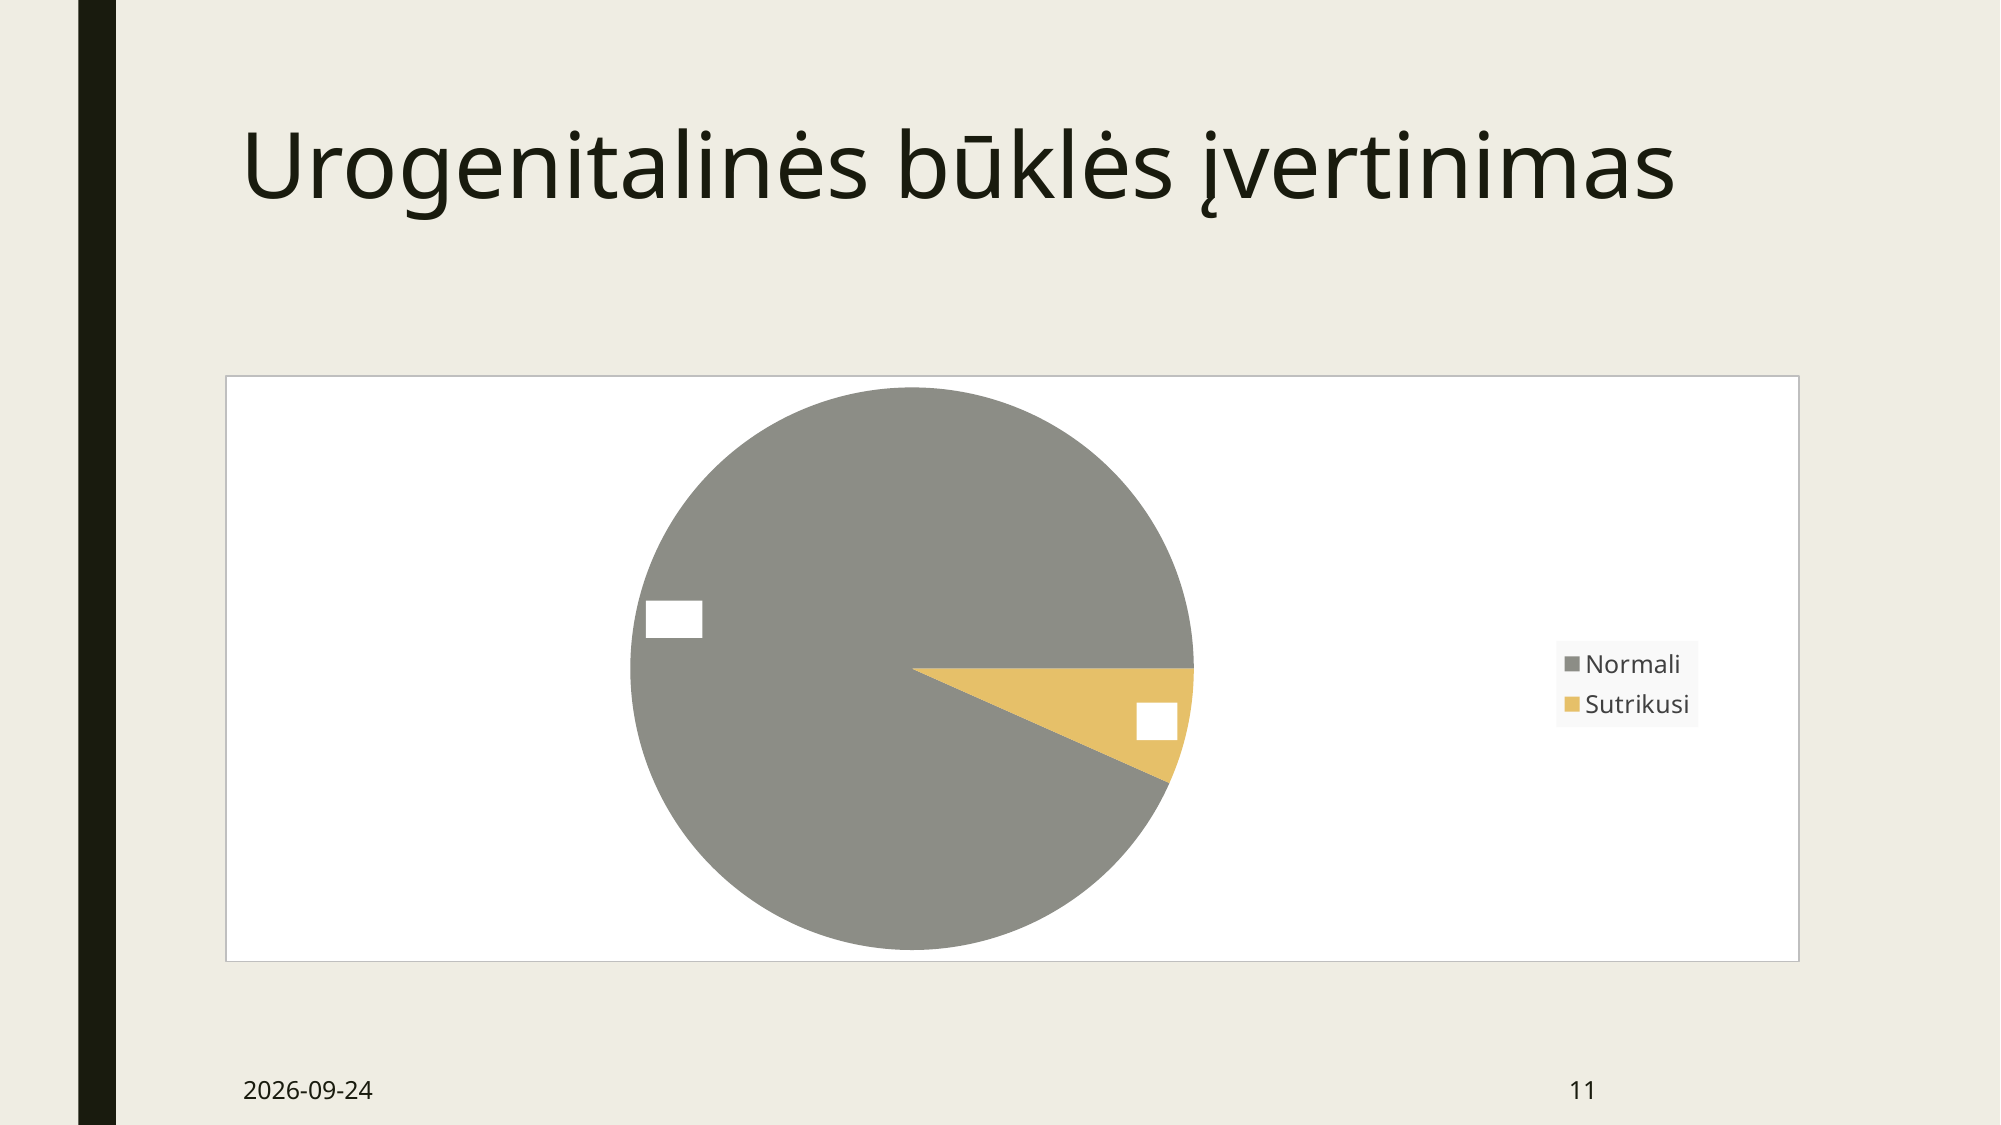

# Urogenitalinės būklės įvertinimas
### Chart
| Category | Column1 |
|---|---|
| Normali | 89.6 |
| Sutrikusi | 6.4 |